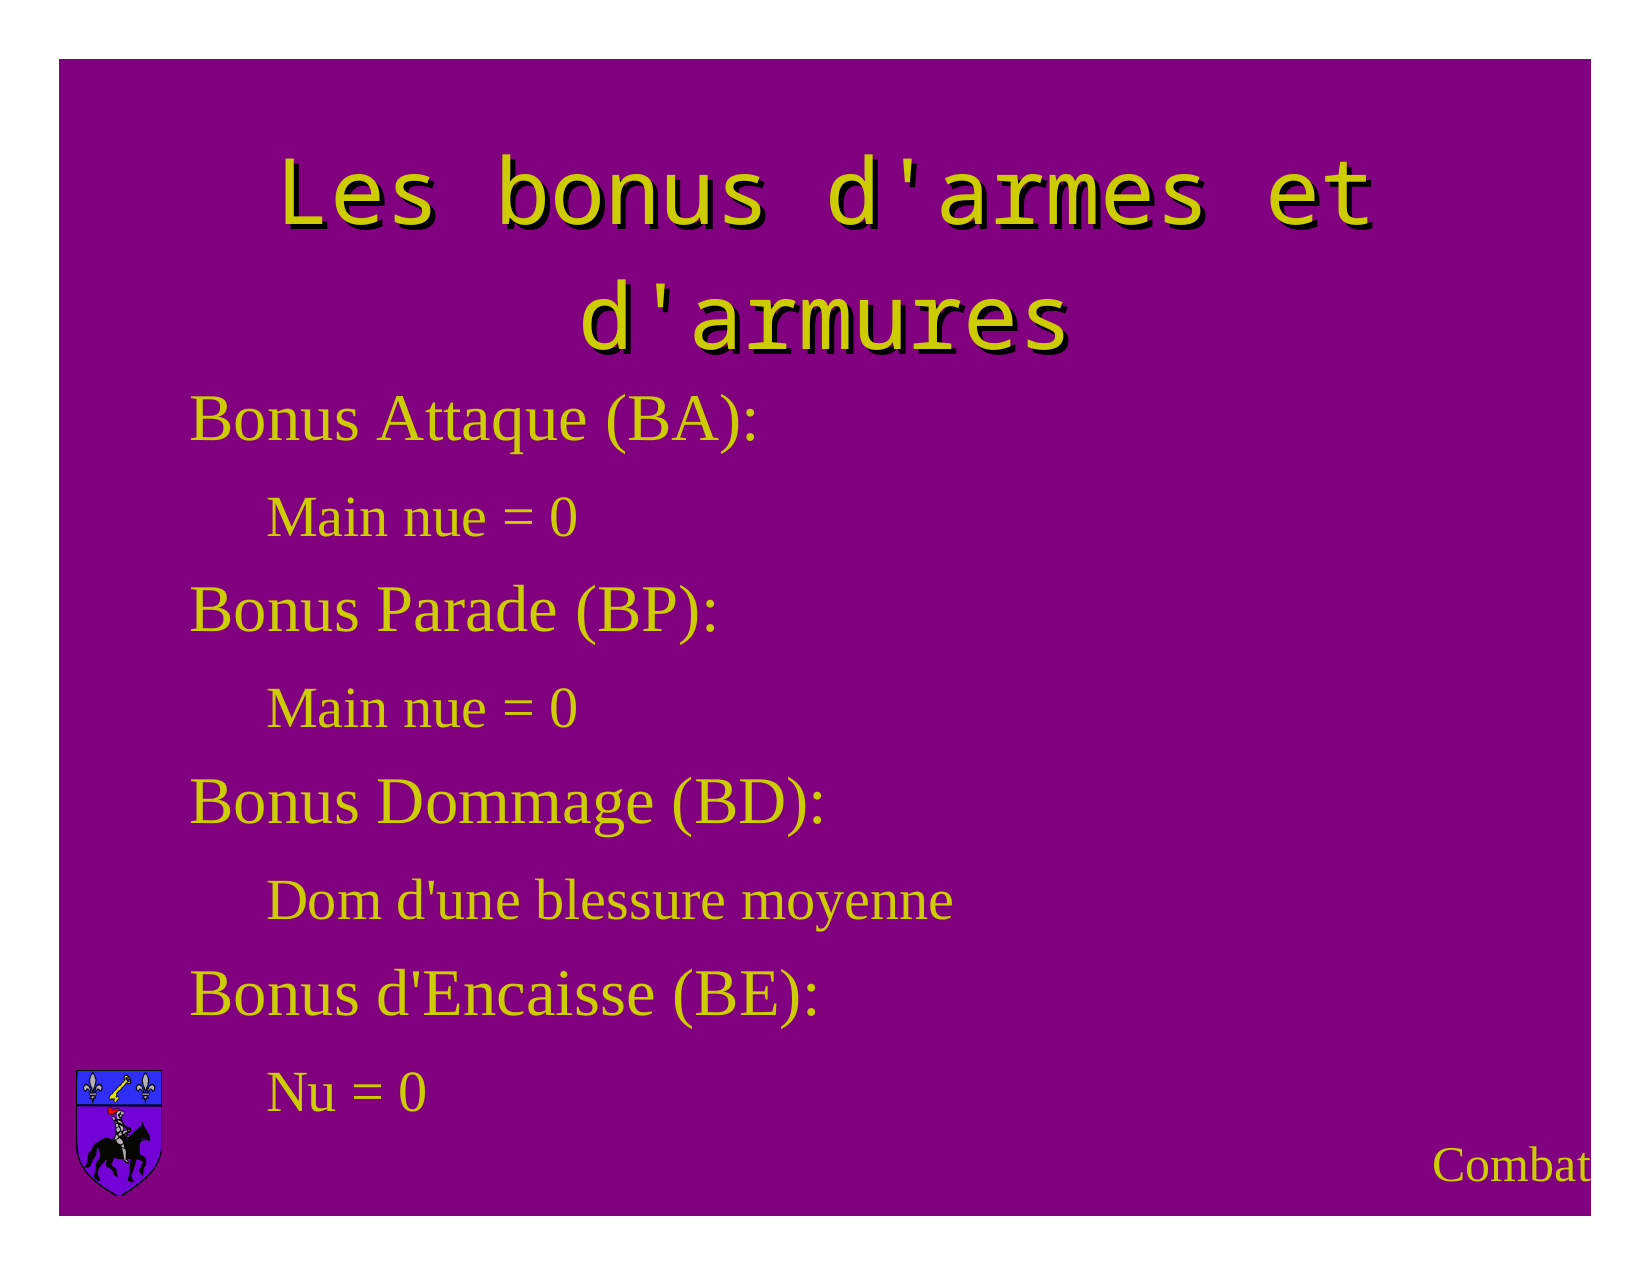

# Les bonus d'armes et d'armures
Bonus Attaque (BA):
Main nue = 0
Bonus Parade (BP):
Main nue = 0
Bonus Dommage (BD):
Dom d'une blessure moyenne
Bonus d'Encaisse (BE):
Nu = 0
Combat